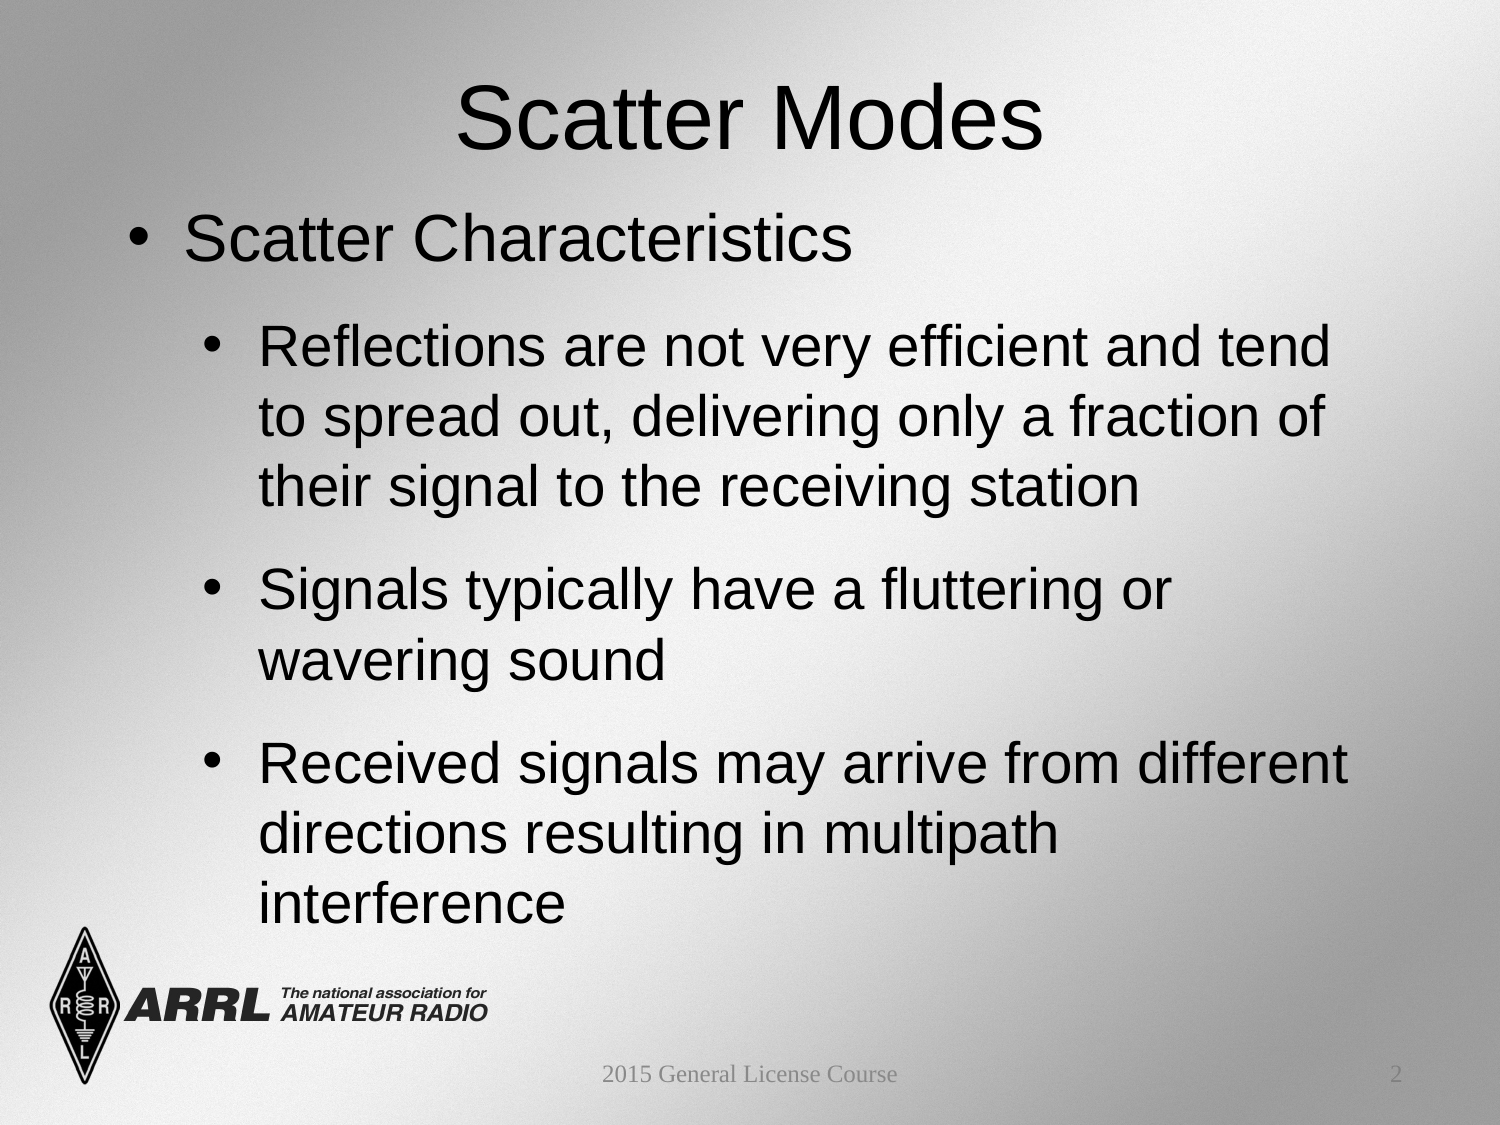

Scatter Modes
Scatter Characteristics
Reflections are not very efficient and tend to spread out, delivering only a fraction of their signal to the receiving station
Signals typically have a fluttering or wavering sound
Received signals may arrive from different directions resulting in multipath interference
2015 General License Course
2